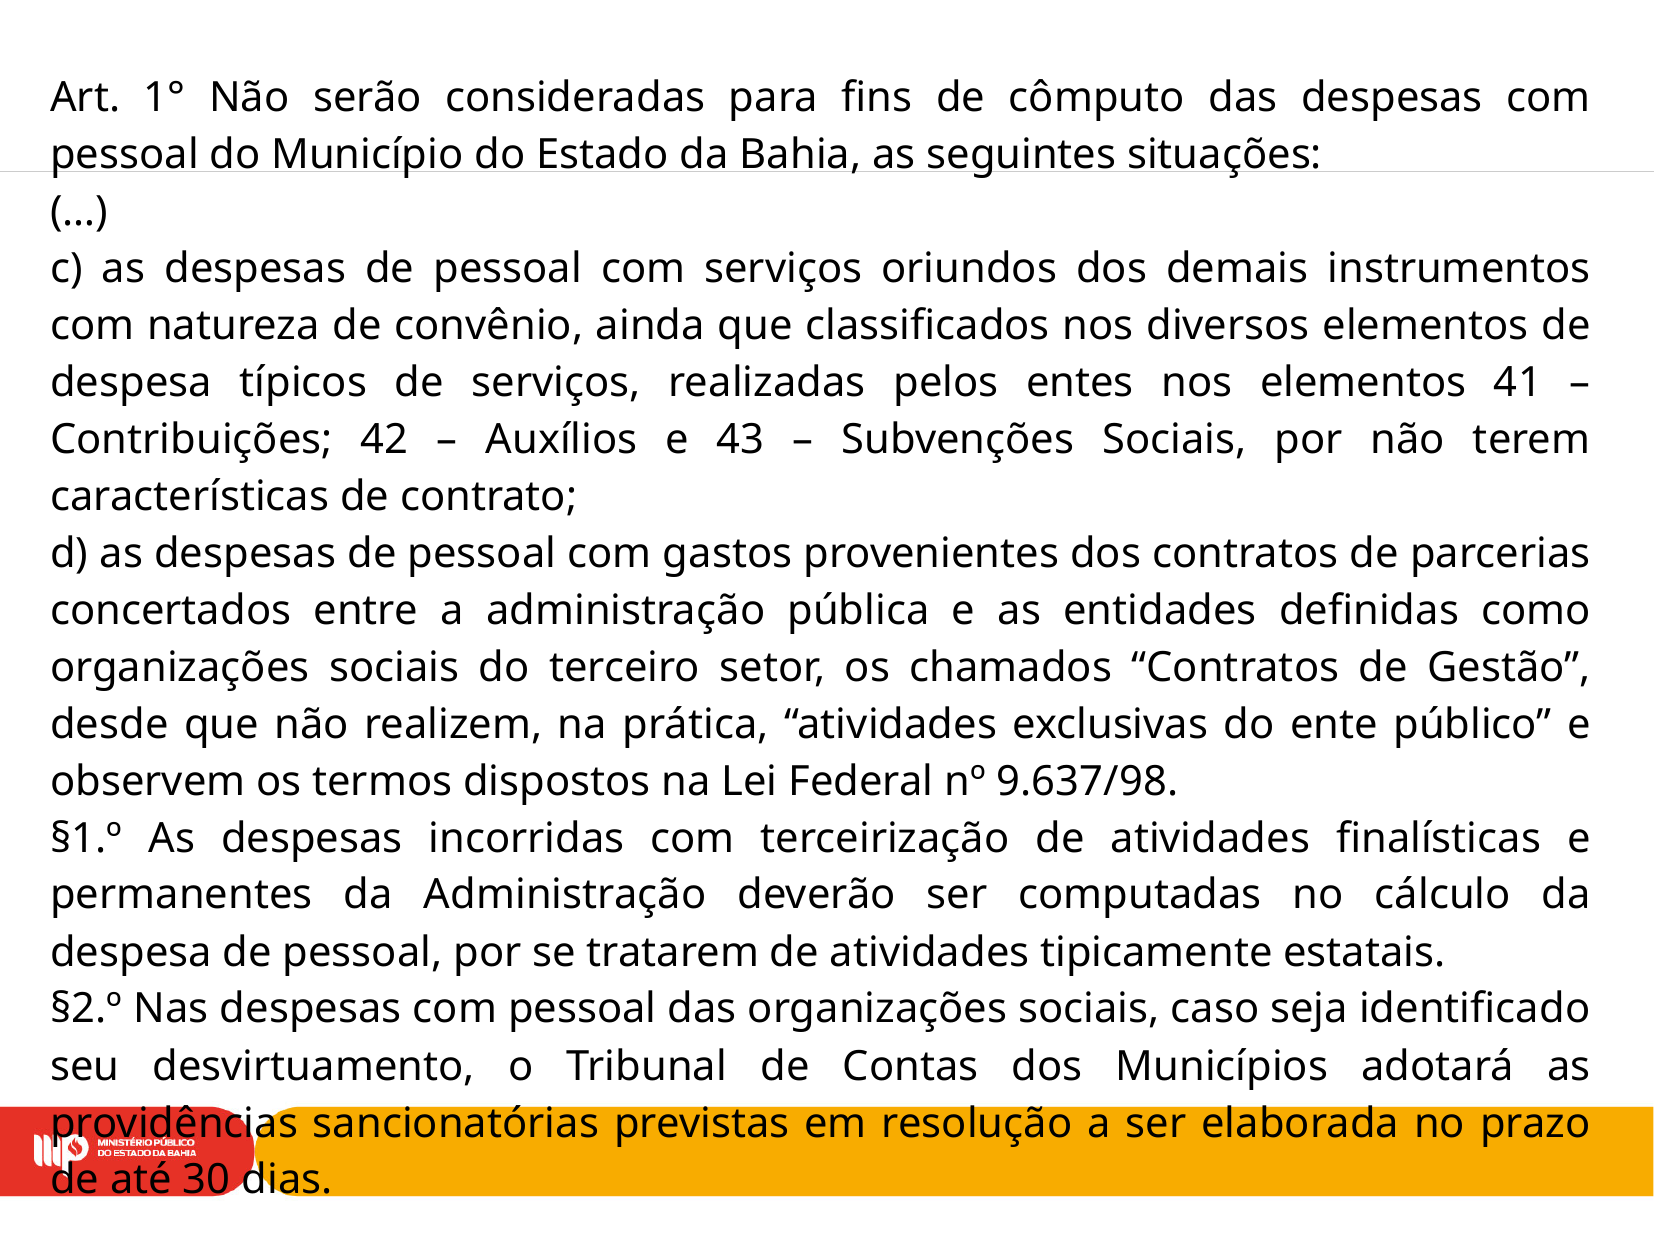

Art. 1° Não serão consideradas para fins de cômputo das despesas com pessoal do Município do Estado da Bahia, as seguintes situações:
(…)
c) as despesas de pessoal com serviços oriundos dos demais instrumentos com natureza de convênio, ainda que classificados nos diversos elementos de despesa típicos de serviços, realizadas pelos entes nos elementos 41 – Contribuições; 42 – Auxílios e 43 – Subvenções Sociais, por não terem características de contrato;
d) as despesas de pessoal com gastos provenientes dos contratos de parcerias concertados entre a administração pública e as entidades definidas como organizações sociais do terceiro setor, os chamados “Contratos de Gestão”, desde que não realizem, na prática, “atividades exclusivas do ente público” e observem os termos dispostos na Lei Federal nº 9.637/98.
§1.º As despesas incorridas com terceirização de atividades finalísticas e permanentes da Administração deverão ser computadas no cálculo da despesa de pessoal, por se tratarem de atividades tipicamente estatais.
§2.º Nas despesas com pessoal das organizações sociais, caso seja identificado seu desvirtuamento, o Tribunal de Contas dos Municípios adotará as providências sancionatórias previstas em resolução a ser elaborada no prazo de até 30 dias.